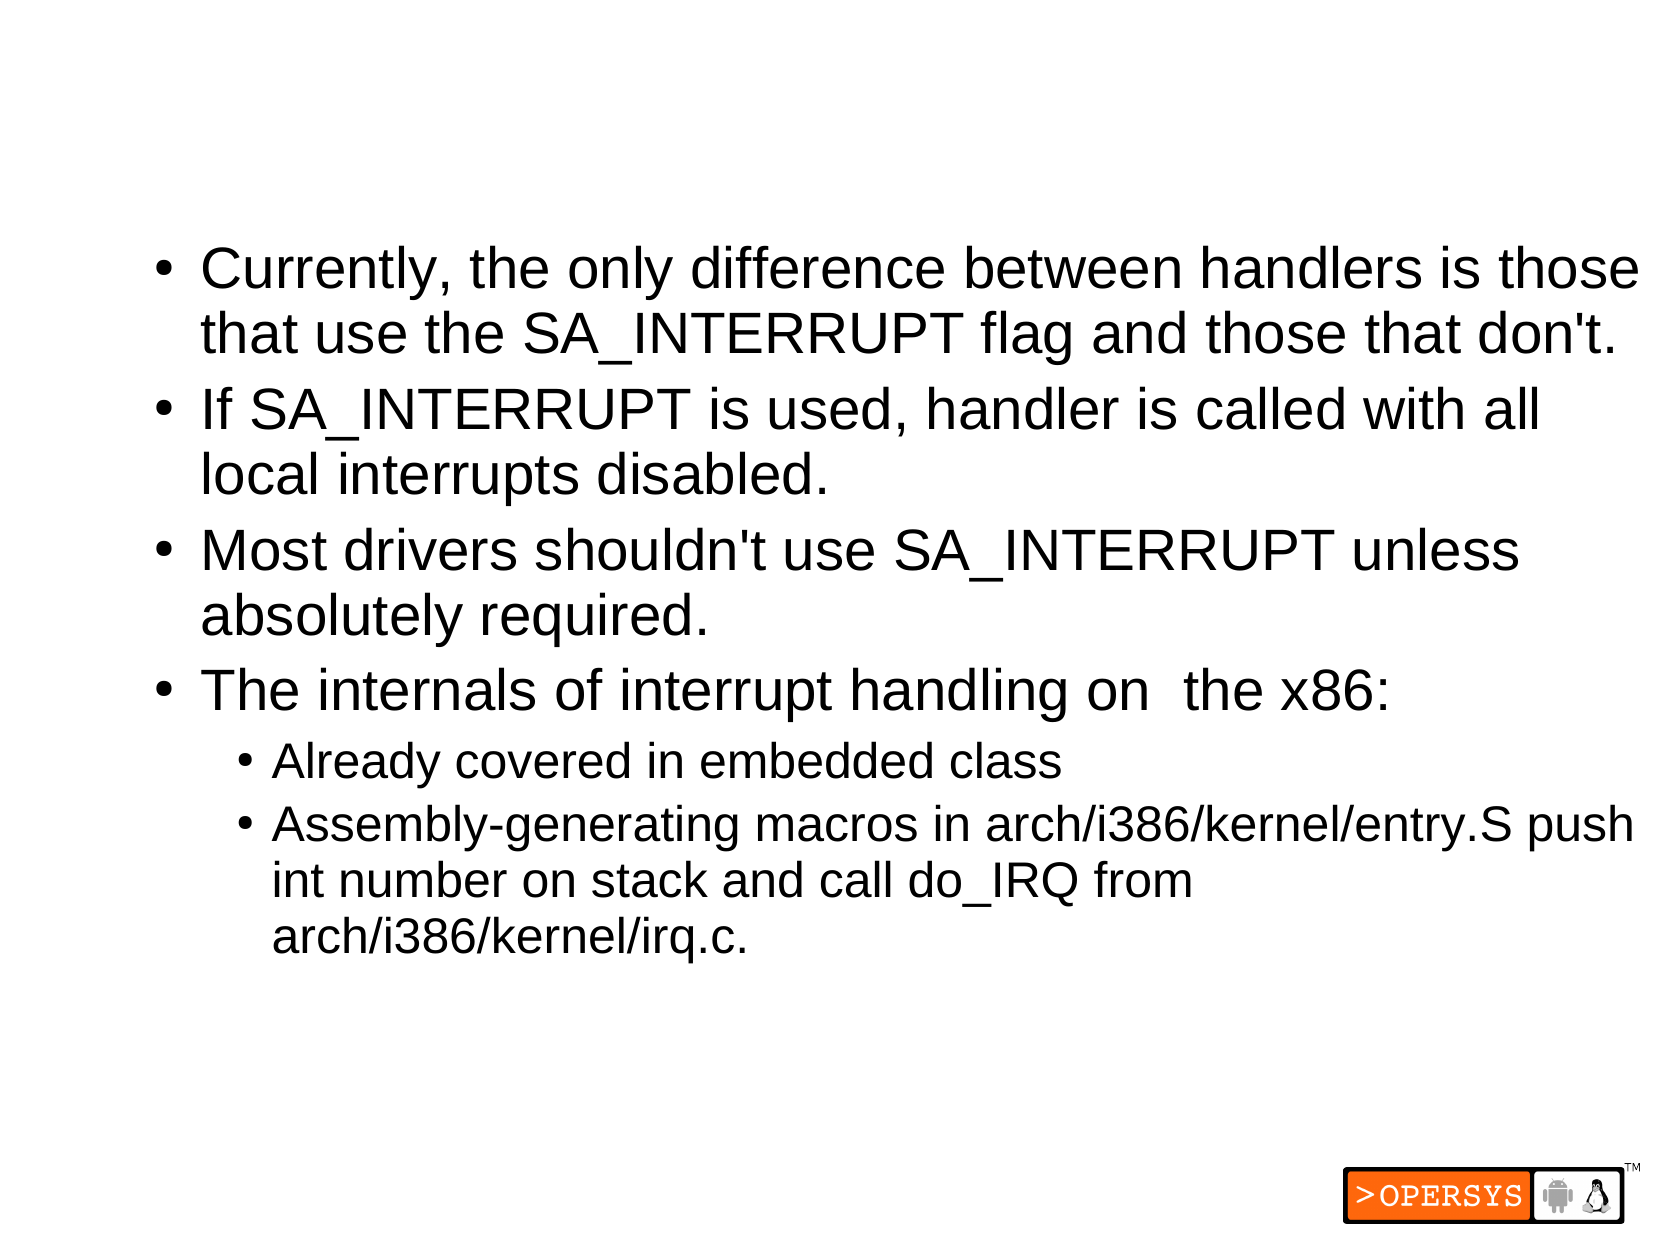

# Currently, the only difference between handlers is those that use the SA_INTERRUPT flag and those that don't.
If SA_INTERRUPT is used, handler is called with all local interrupts disabled.
Most drivers shouldn't use SA_INTERRUPT unless absolutely required.
The internals of interrupt handling on the x86:
Already covered in embedded class
Assembly-generating macros in arch/i386/kernel/entry.S push int number on stack and call do_IRQ from arch/i386/kernel/irq.c.